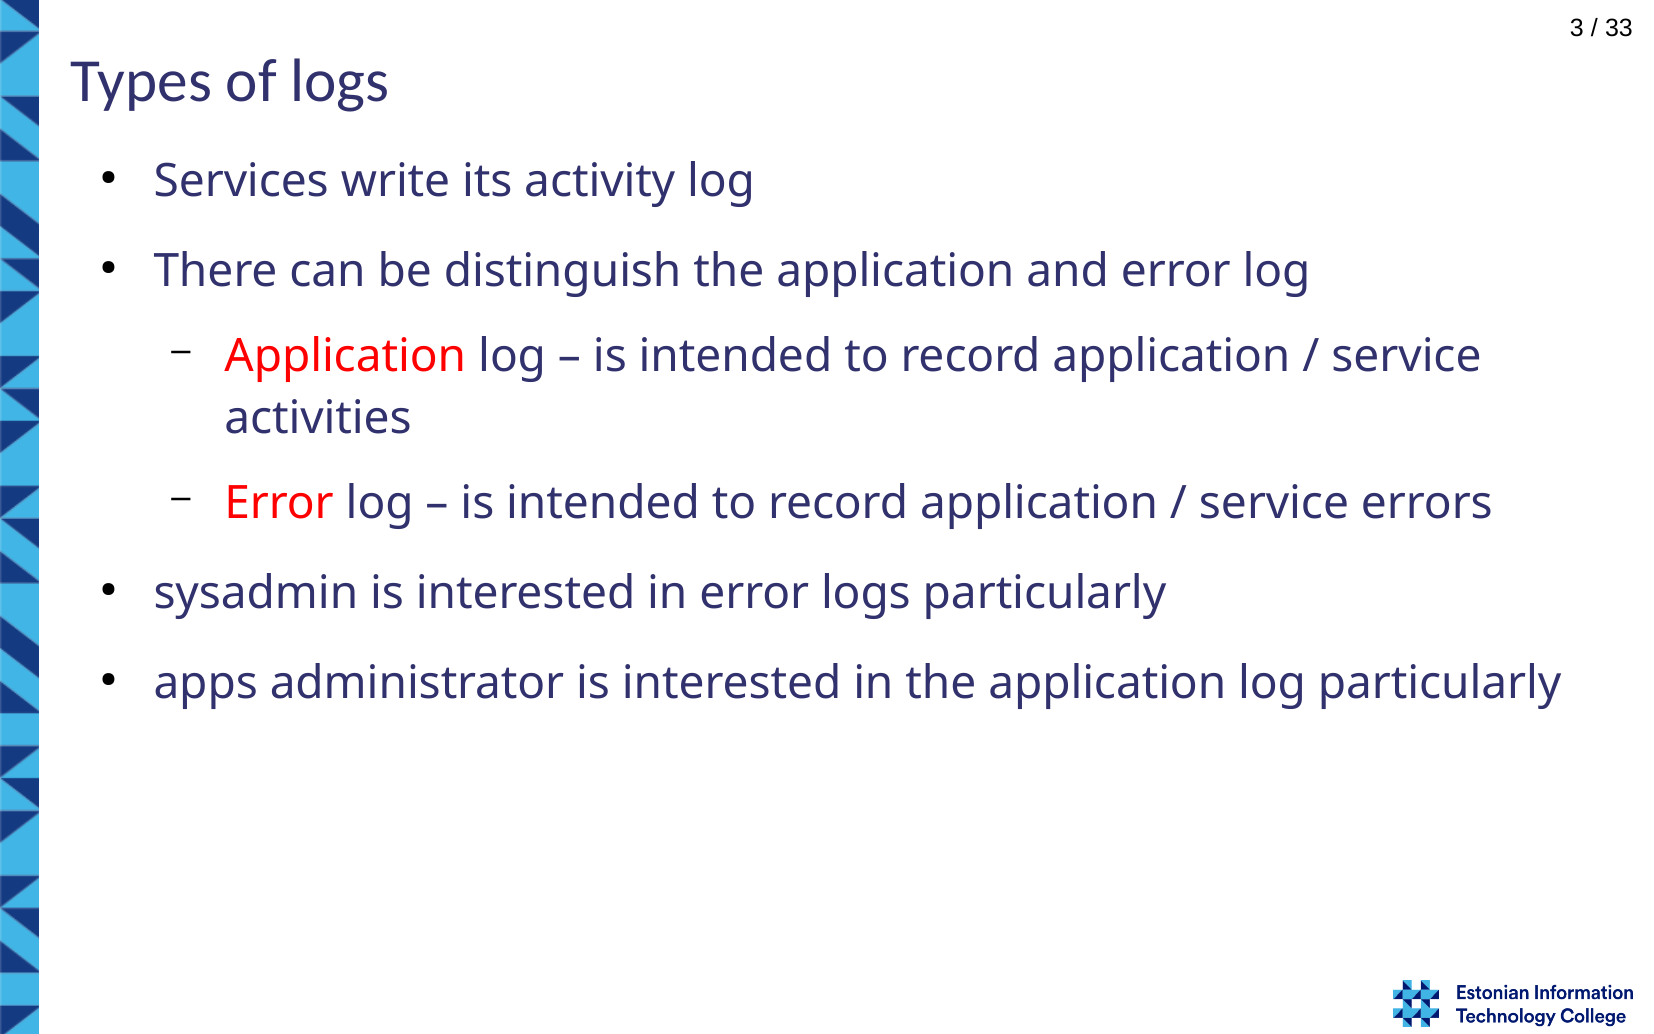

# Types of logs
Services write its activity log
There can be distinguish the application and error log
Application log – is intended to record application / service activities
Error log – is intended to record application / service errors
sysadmin is interested in error logs particularly
apps administrator is interested in the application log particularly